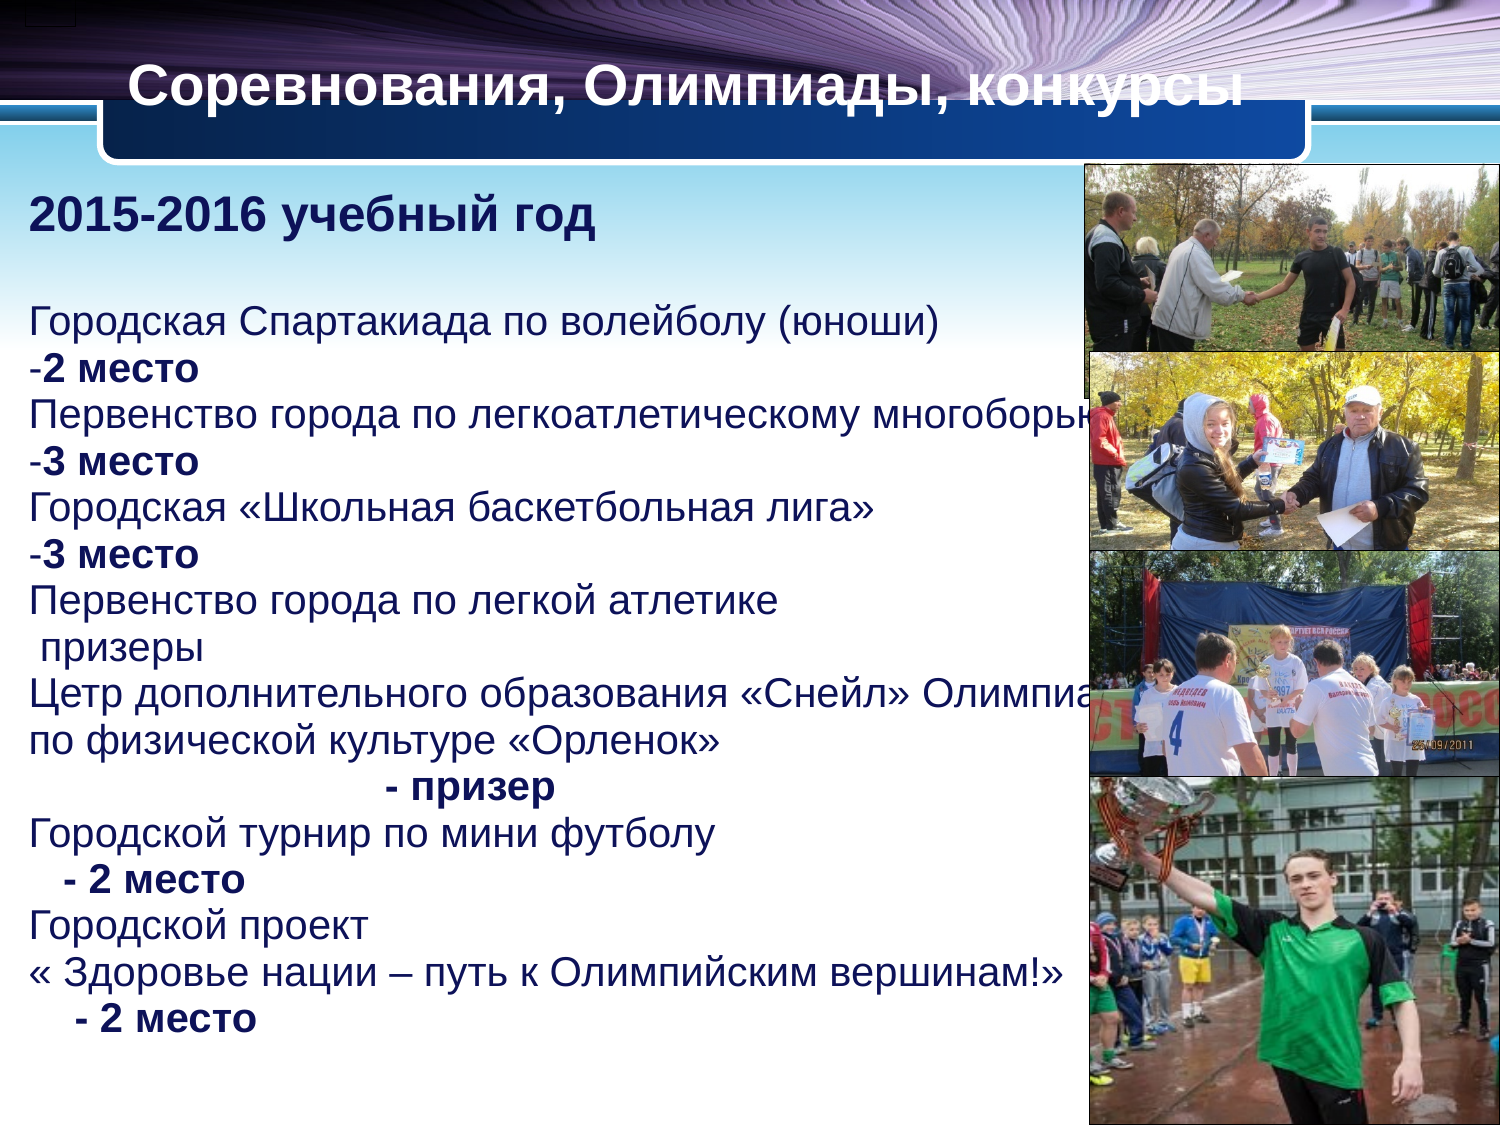

Соревнования, Олимпиады, конкурсы
2015-2016 учебный год
Городская Спартакиада по волейболу (юноши) - -2 место
Первенство города по легкоатлетическому многоборью - -3 место
Городская «Школьная баскетбольная лига» - -3 место
Первенство города по легкой атлетике - призеры
Цетр дополнительного образования «Снейл» Олимпиада по физической культуре «Орленок» - призер
Городской турнир по мини футболу - 2 место
Городской проект
« Здоровье нации – путь к Олимпийским вершинам!» - 2 место